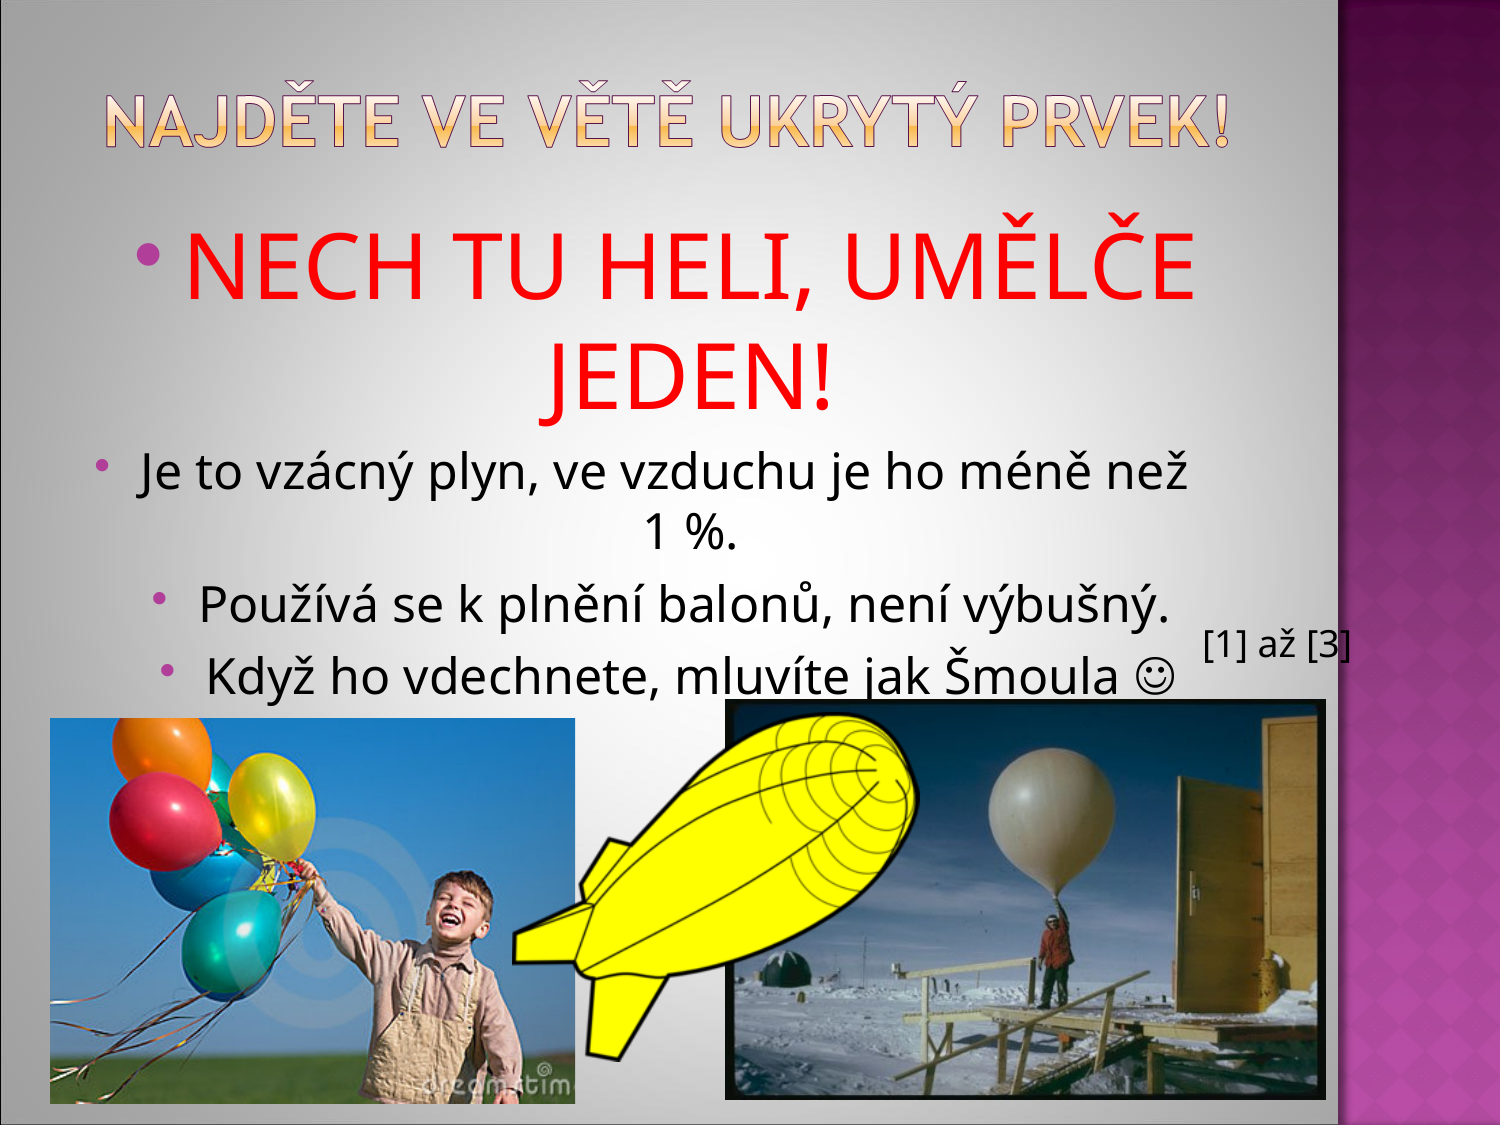

# NECH TU HELI, UMĚLČE JEDEN!
Je to vzácný plyn, ve vzduchu je ho méně než 1 %.
Používá se k plnění balonů, není výbušný.
Když ho vdechnete, mluvíte jak Šmoula 
[1] až [3]